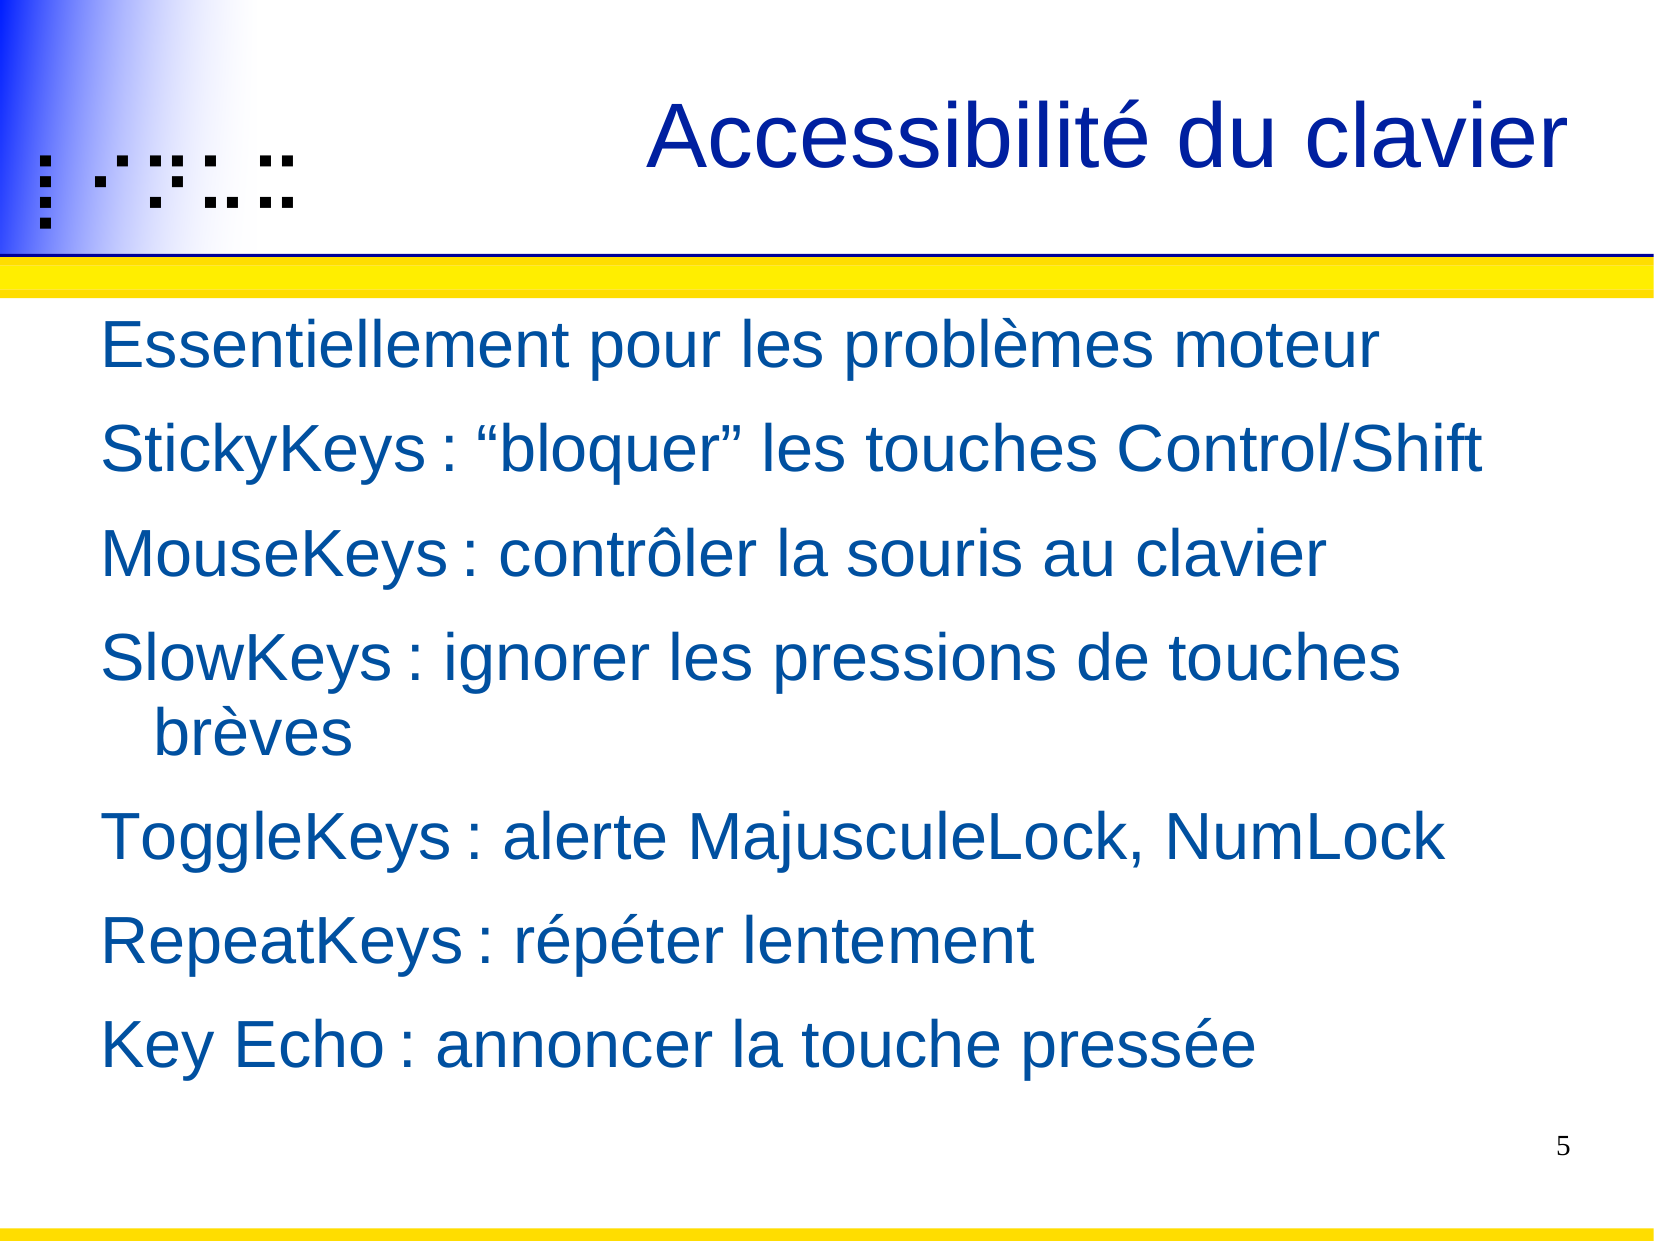

# Accessibilité du clavier
Essentiellement pour les problèmes moteur
StickyKeys : “bloquer” les touches Control/Shift
MouseKeys : contrôler la souris au clavier
SlowKeys : ignorer les pressions de touches brèves
ToggleKeys : alerte MajusculeLock, NumLock
RepeatKeys : répéter lentement
Key Echo : annoncer la touche pressée
5